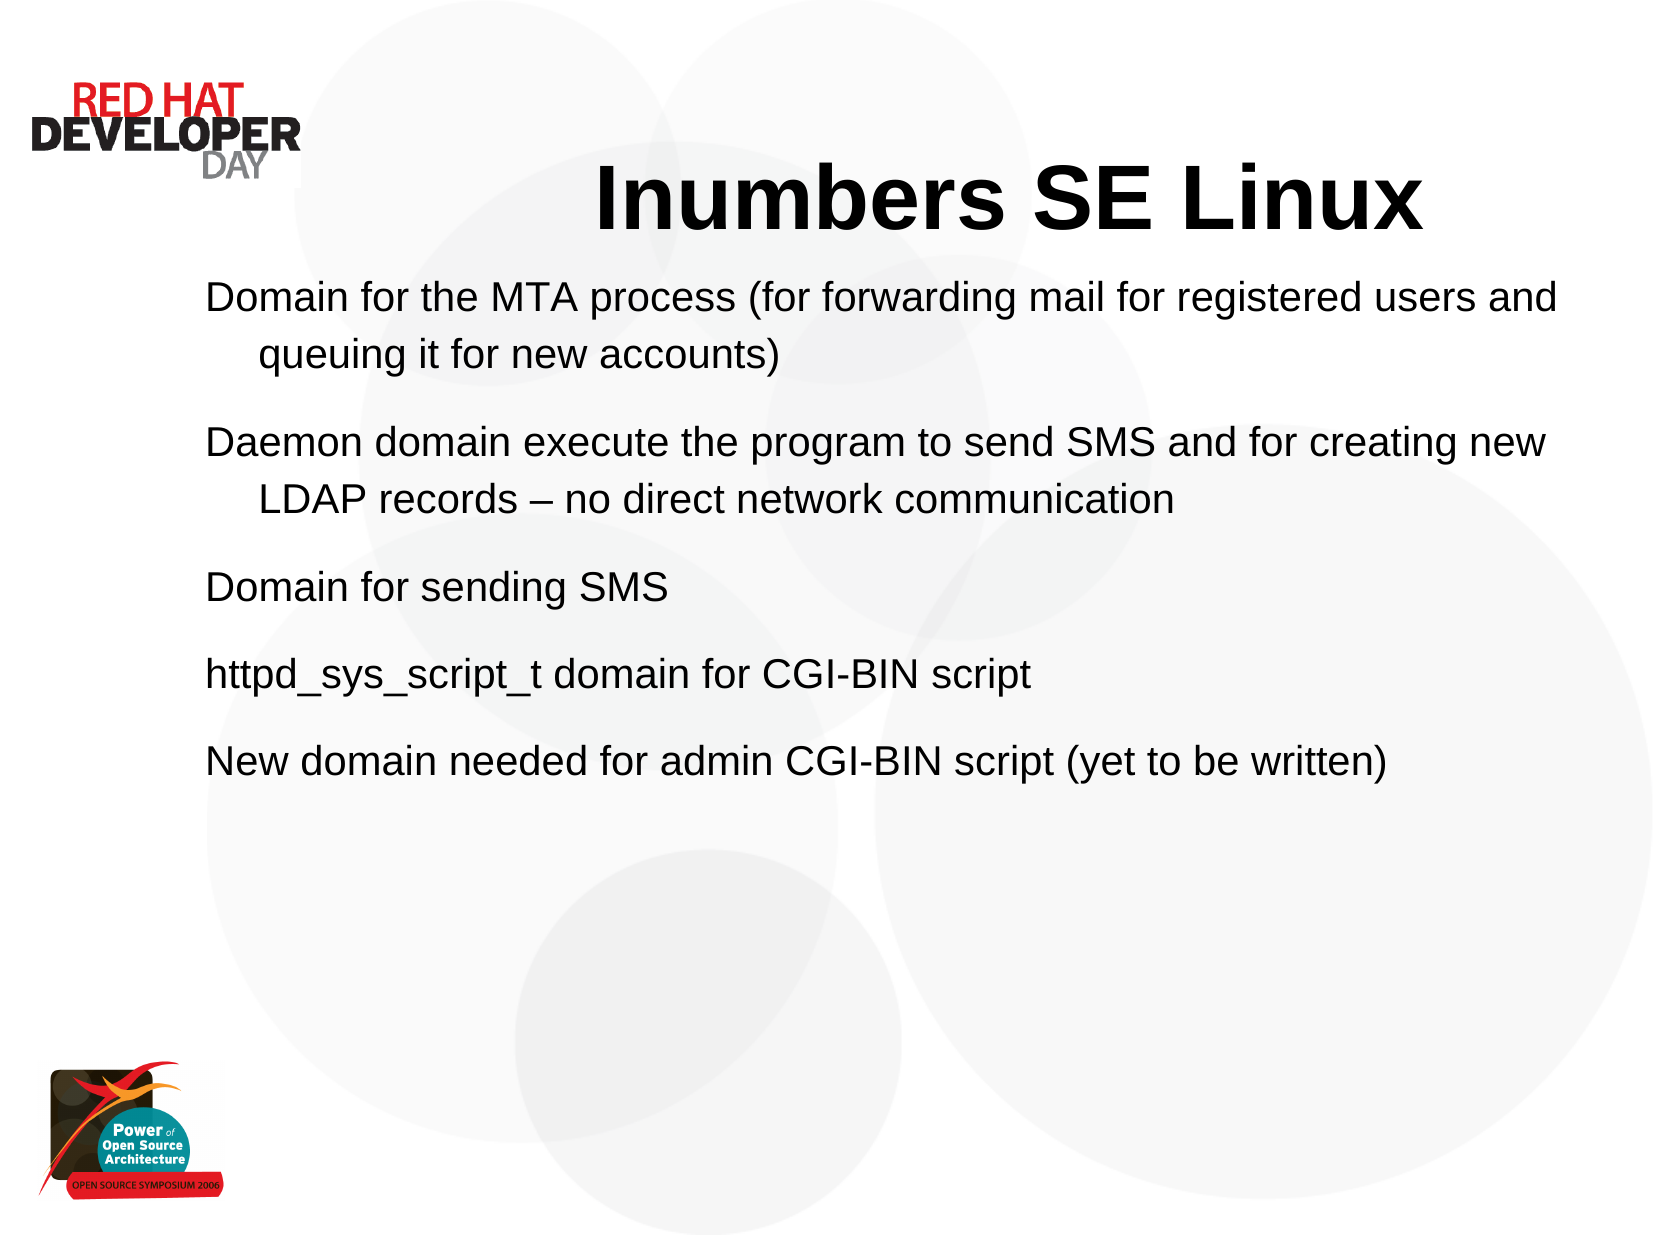

# Inumbers SE Linux
Domain for the MTA process (for forwarding mail for registered users and queuing it for new accounts)
Daemon domain execute the program to send SMS and for creating new LDAP records – no direct network communication
Domain for sending SMS
httpd_sys_script_t domain for CGI-BIN script
New domain needed for admin CGI-BIN script (yet to be written)